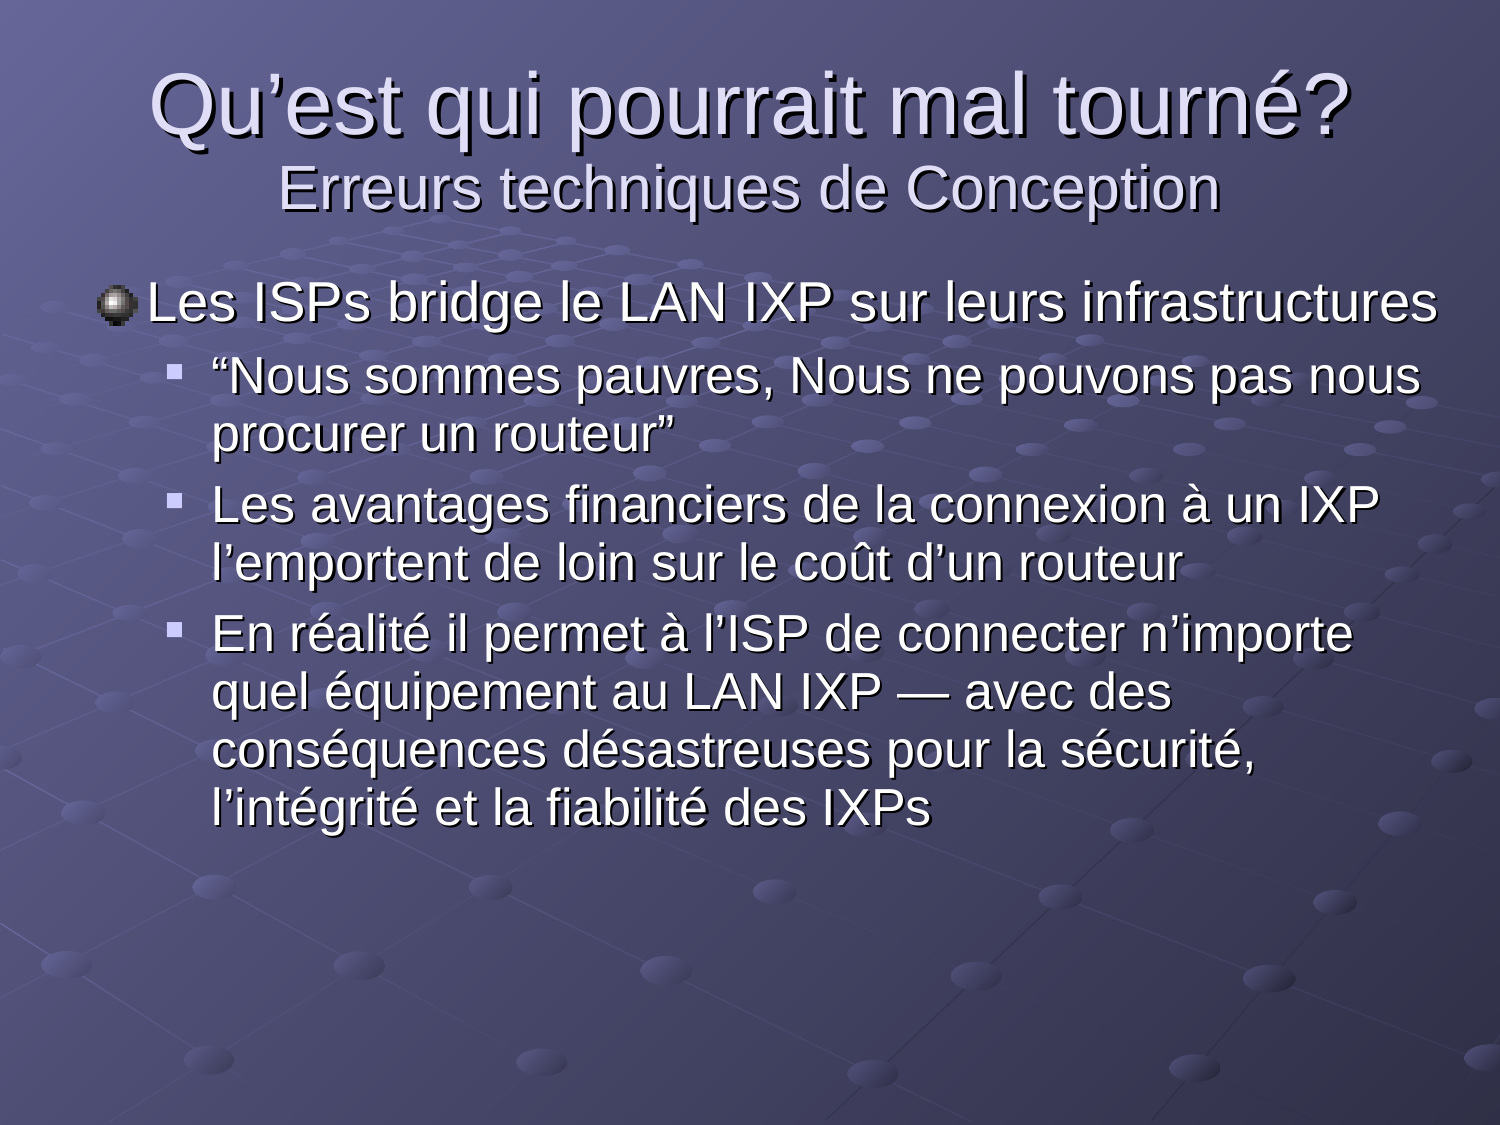

# Qu’est qui pourrait mal tourné? Erreurs techniques de Conception
Les ISPs bridge le LAN IXP sur leurs infrastructures
“Nous sommes pauvres, Nous ne pouvons pas nous procurer un routeur”
Les avantages financiers de la connexion à un IXP l’emportent de loin sur le coût d’un routeur
En réalité il permet à l’ISP de connecter n’importe quel équipement au LAN IXP — avec des conséquences désastreuses pour la sécurité, l’intégrité et la fiabilité des IXPs